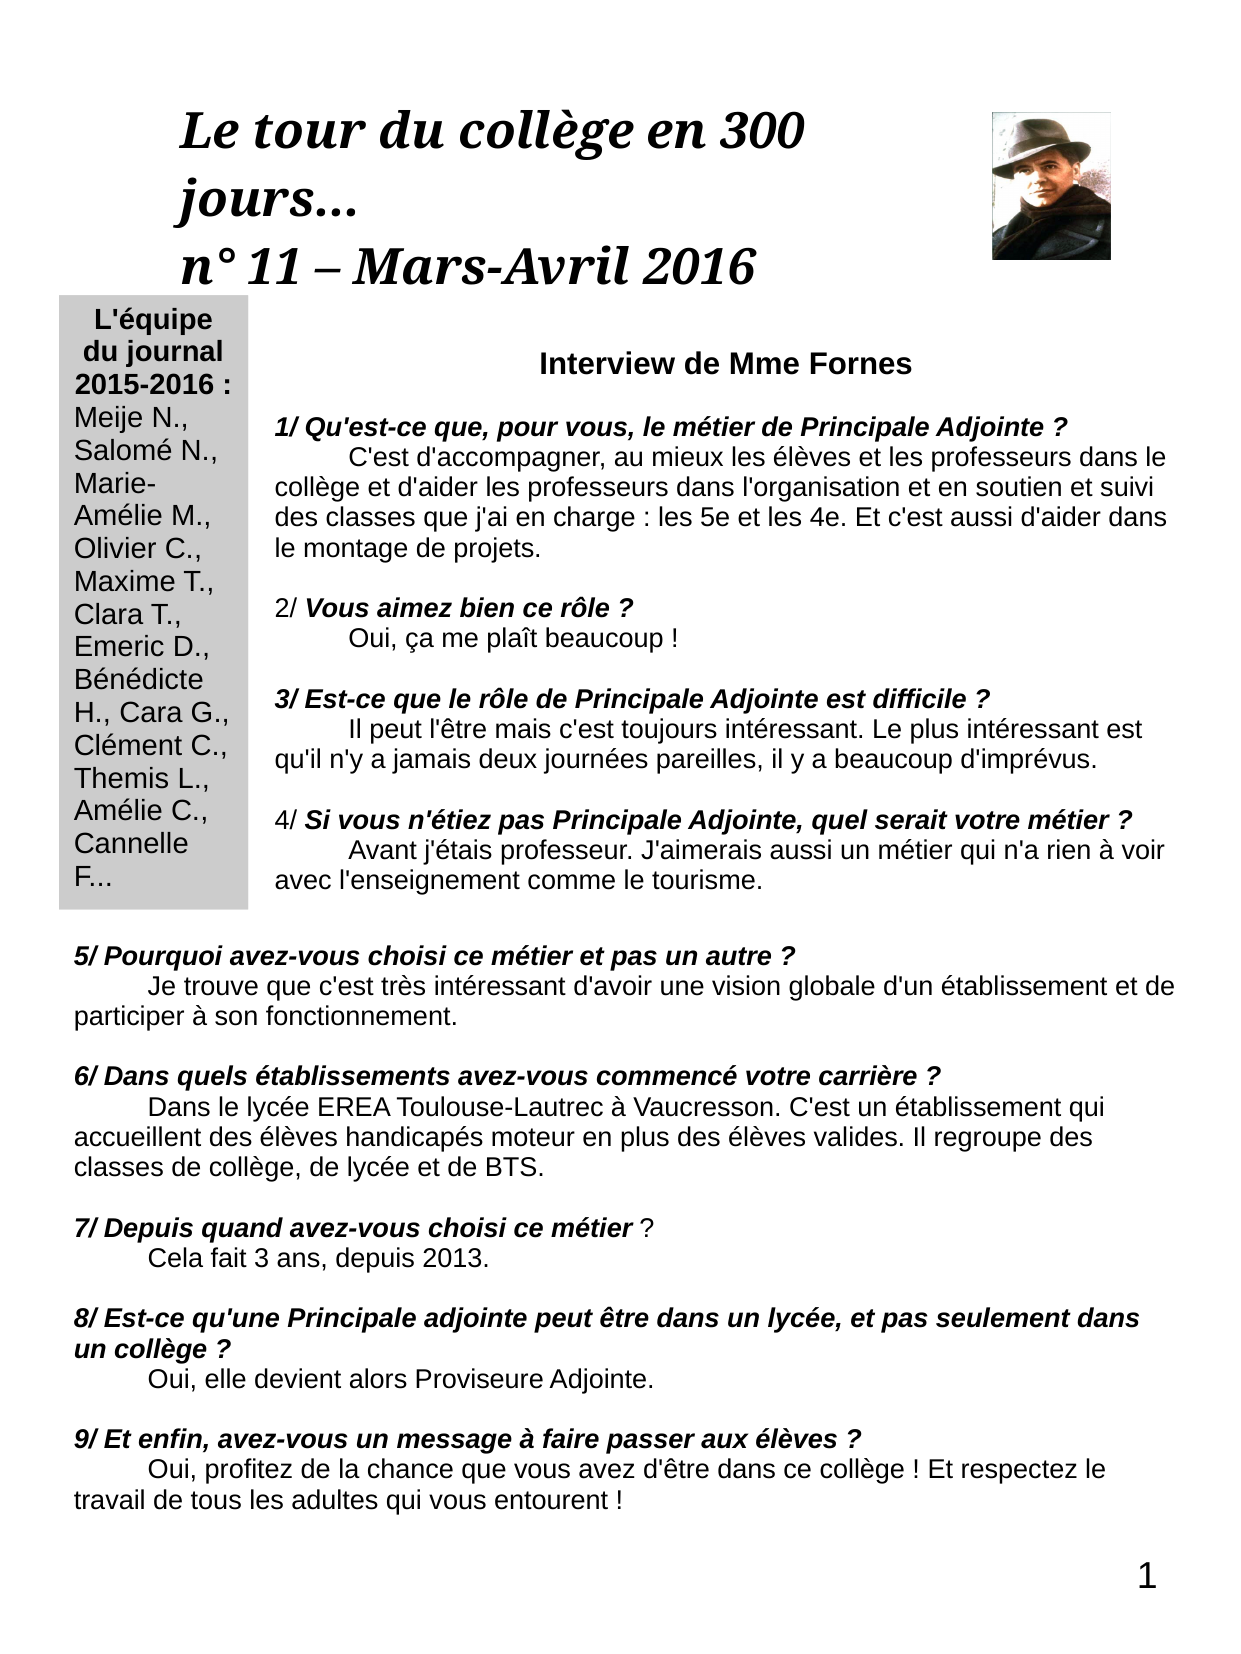

Le tour du collège en 300 jours...
n° 11 – Mars-Avril 2016
L'équipe du journal 2015-2016 :
Meije N., Salomé N., Marie-Amélie M., Olivier C., Maxime T.,
Clara T., Emeric D., Bénédicte H., Cara G.,
Clément C., Themis L., Amélie C., Cannelle F...
L'équipe du journal 2015-2016 :
Meije N., Salomé N., Marie-Amélie M., Olivier C., Maxime T.,
Clara T., Emeric D., Bénédicte H., Cara G.,
Clément C., Themis L., Amélie C., Cannelle F...
Interview de Mme Fornes
1/ Qu'est-ce que, pour vous, le métier de Principale Adjointe ?
	C'est d'accompagner, au mieux les élèves et les professeurs dans le collège et d'aider les professeurs dans l'organisation et en soutien et suivi des classes que j'ai en charge : les 5e et les 4e. Et c'est aussi d'aider dans le montage de projets.
2/ Vous aimez bien ce rôle ?
	Oui, ça me plaît beaucoup !
3/ Est-ce que le rôle de Principale Adjointe est difficile ?
	Il peut l'être mais c'est toujours intéressant. Le plus intéressant est qu'il n'y a jamais deux journées pareilles, il y a beaucoup d'imprévus.
4/ Si vous n'étiez pas Principale Adjointe, quel serait votre métier ?
	Avant j'étais professeur. J'aimerais aussi un métier qui n'a rien à voir avec l'enseignement comme le tourisme.
5/ Pourquoi avez-vous choisi ce métier et pas un autre ?
	Je trouve que c'est très intéressant d'avoir une vision globale d'un établissement et de participer à son fonctionnement.
6/ Dans quels établissements avez-vous commencé votre carrière ?
	Dans le lycée EREA Toulouse-Lautrec à Vaucresson. C'est un établissement qui accueillent des élèves handicapés moteur en plus des élèves valides. Il regroupe des classes de collège, de lycée et de BTS.
7/ Depuis quand avez-vous choisi ce métier ?
	Cela fait 3 ans, depuis 2013.
8/ Est-ce qu'une Principale adjointe peut être dans un lycée, et pas seulement dans un collège ?
	Oui, elle devient alors Proviseure Adjointe.
9/ Et enfin, avez-vous un message à faire passer aux élèves ?
	Oui, profitez de la chance que vous avez d'être dans ce collège ! Et respectez le travail de tous les adultes qui vous entourent !
1